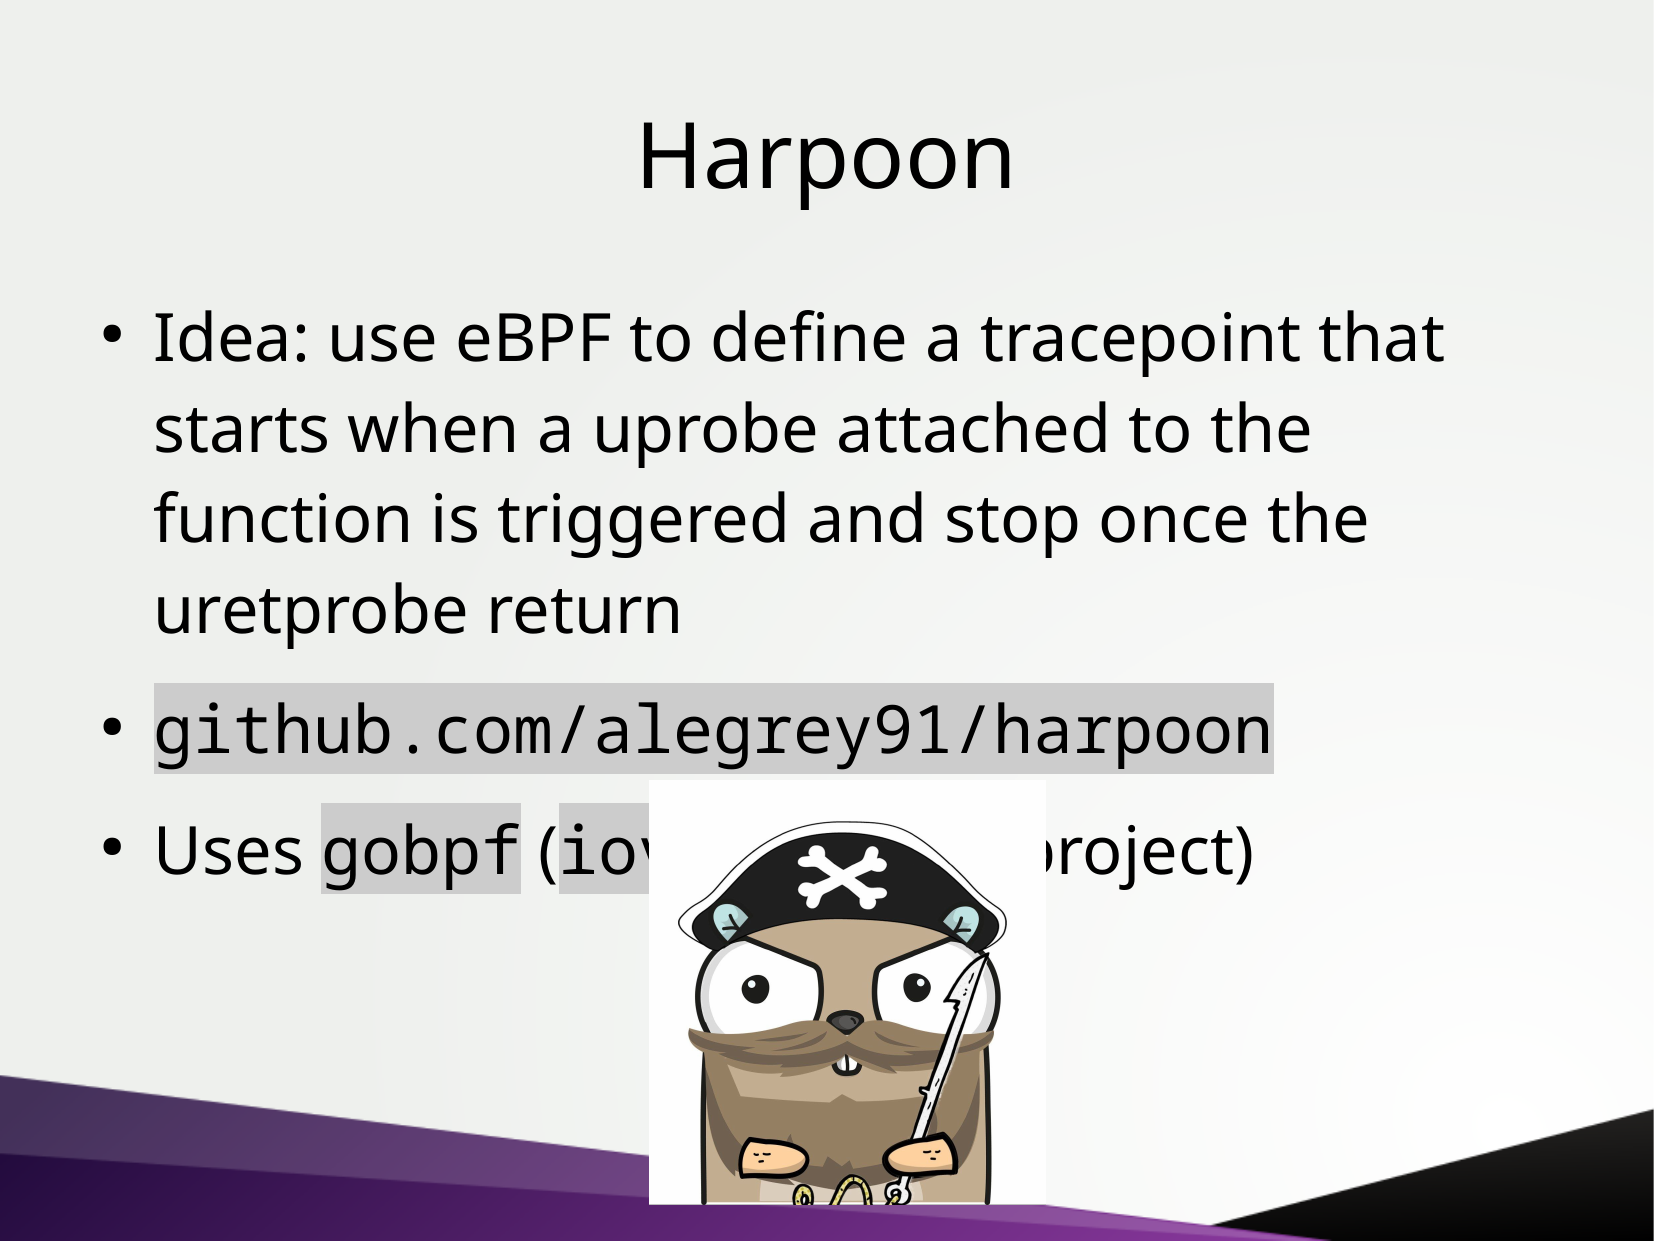

# Harpoon
Idea: use eBPF to define a tracepoint that starts when a uprobe attached to the function is triggered and stop once the uretprobe return
github.com/alegrey91/harpoon
Uses gobpf (iovisor/bcc project)